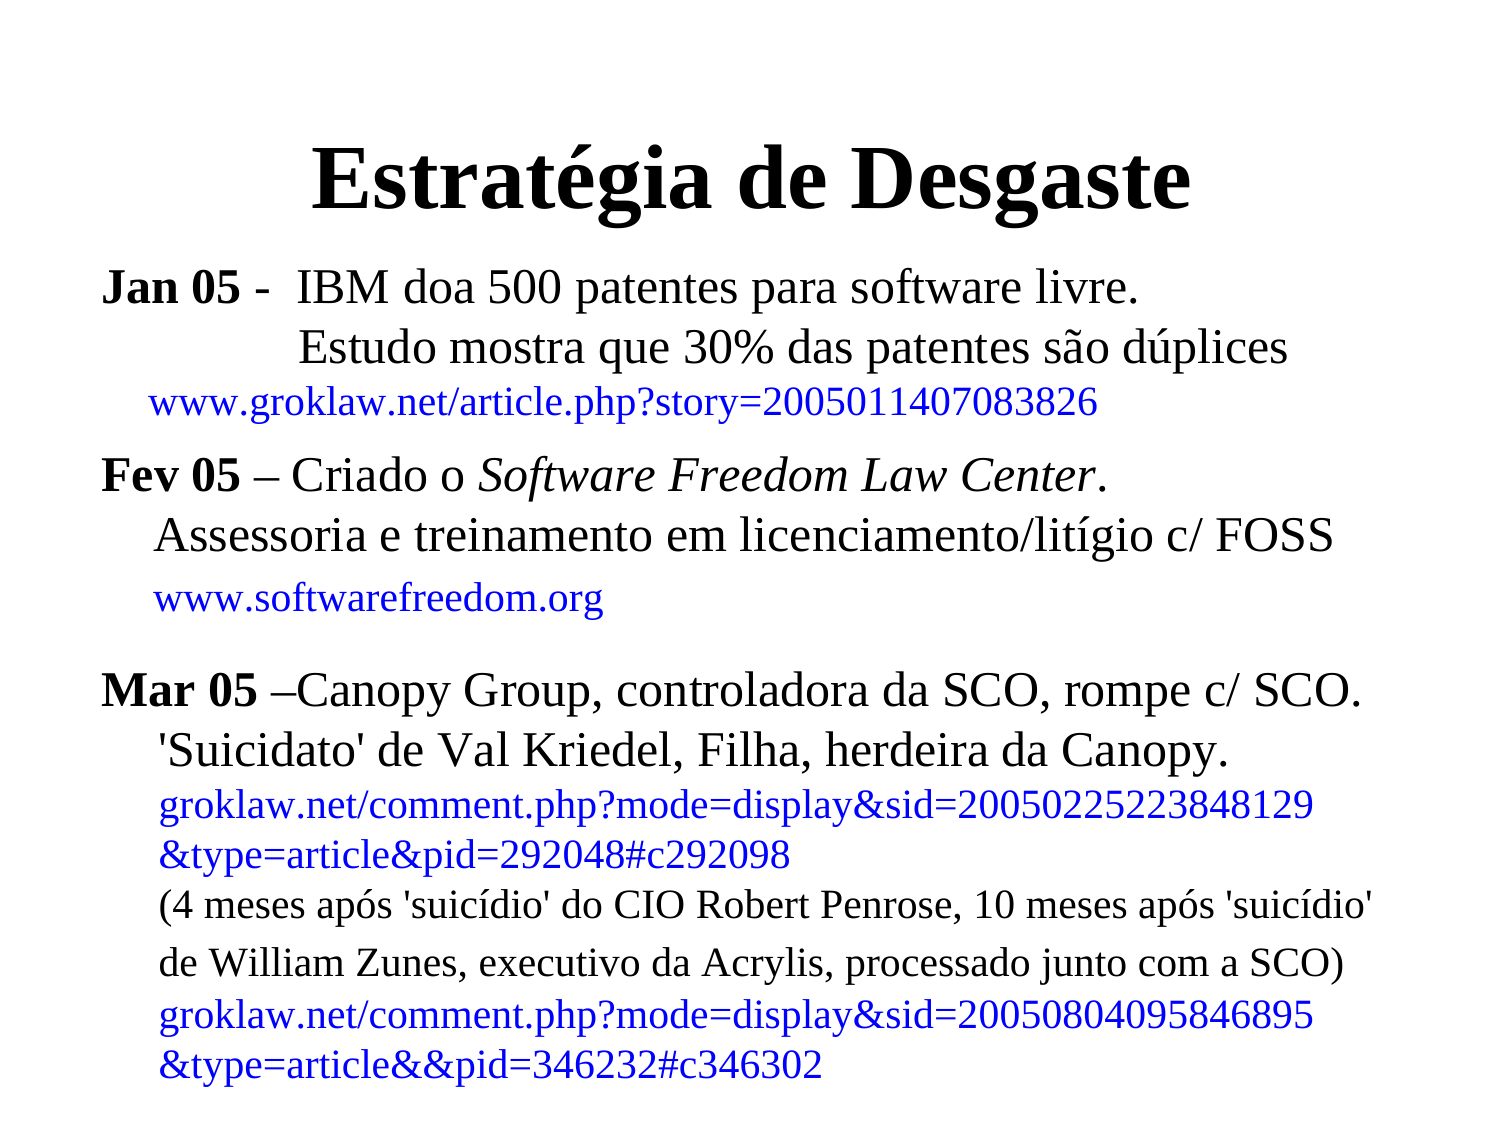

# Estratégia de Desgaste
Jan 05 - IBM doa 500 patentes para software livre.
	Estudo mostra que 30% das patentes são dúplices
www.groklaw.net/article.php?story=2005011407083826
Fev 05 – Criado o Software Freedom Law Center.
Assessoria e treinamento em licenciamento/litígio c/ FOSS
www.softwarefreedom.org
Mar 05 –Canopy Group, controladora da SCO, rompe c/ SCO.
'Suicidato' de Val Kriedel, Filha, herdeira da Canopy.
groklaw.net/comment.php?mode=display&sid=20050225223848129
&type=article&pid=292048#c292098
(4 meses após 'suicídio' do CIO Robert Penrose, 10 meses após 'suicídio'
de William Zunes, executivo da Acrylis, processado junto com a SCO)
groklaw.net/comment.php?mode=display&sid=20050804095846895
&type=article&&pid=346232#c346302